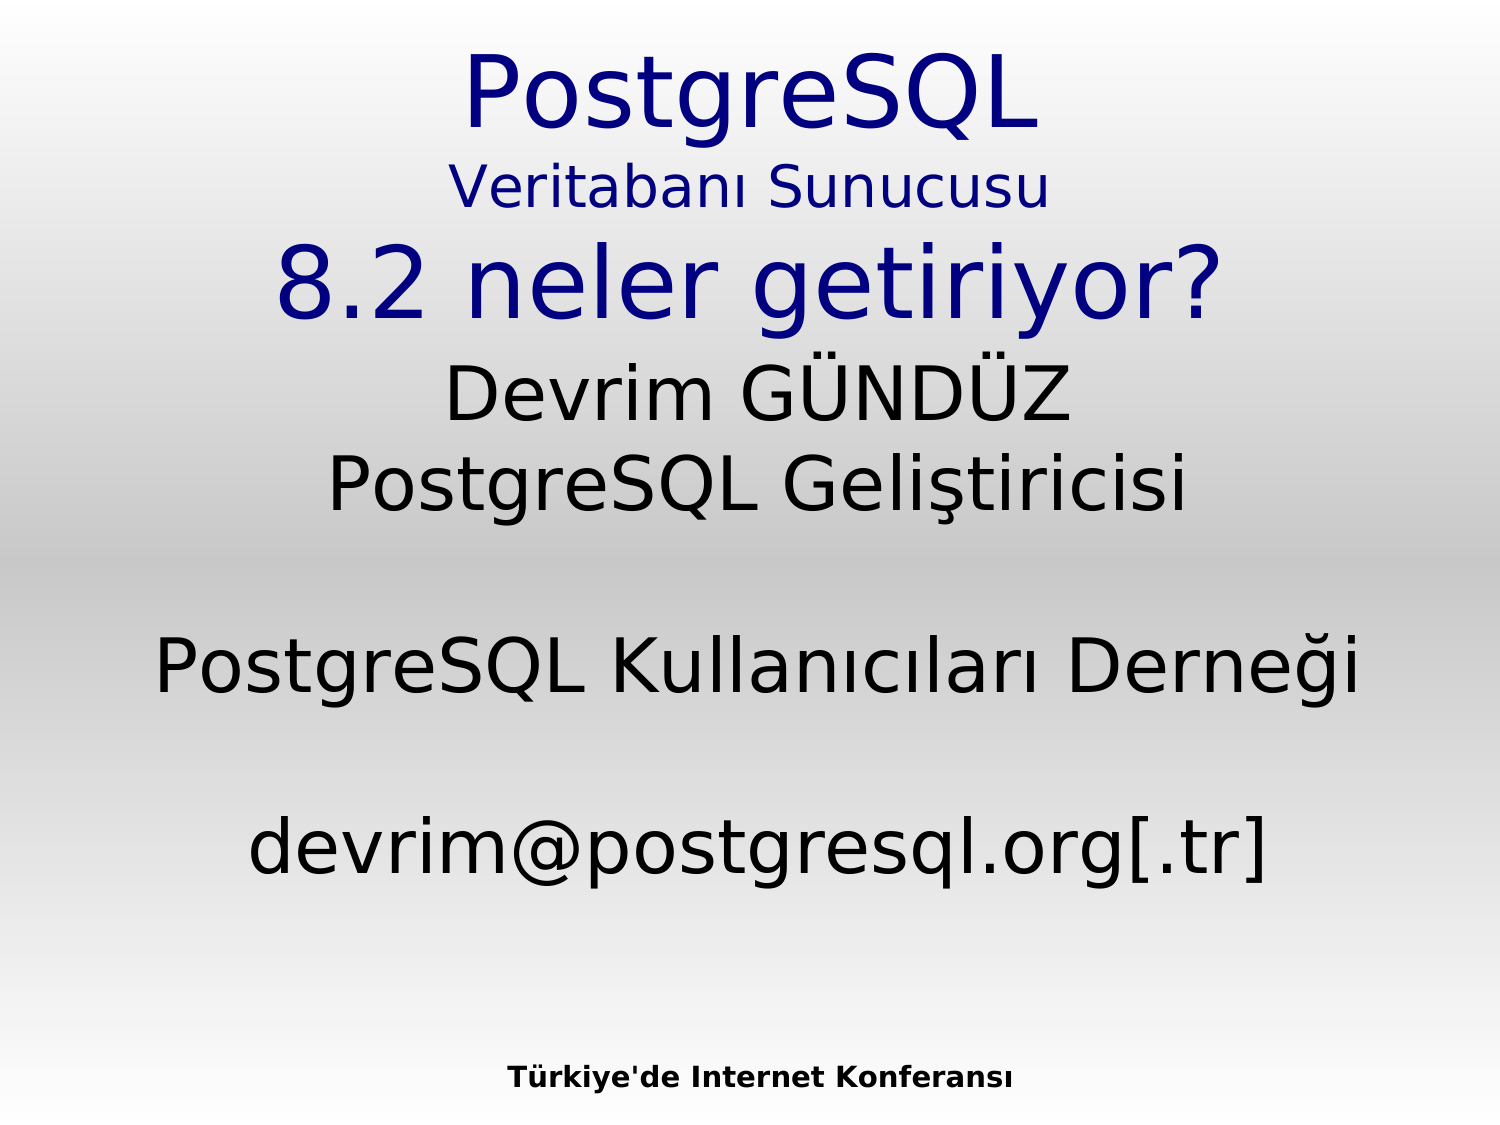

PostgreSQL
Veritabanı Sunucusu
8.2 neler getiriyor?
Devrim GÜNDÜZ
PostgreSQL Geliştiricisi
PostgreSQL Kullanıcıları Derneği
devrim@postgresql.org[.tr]